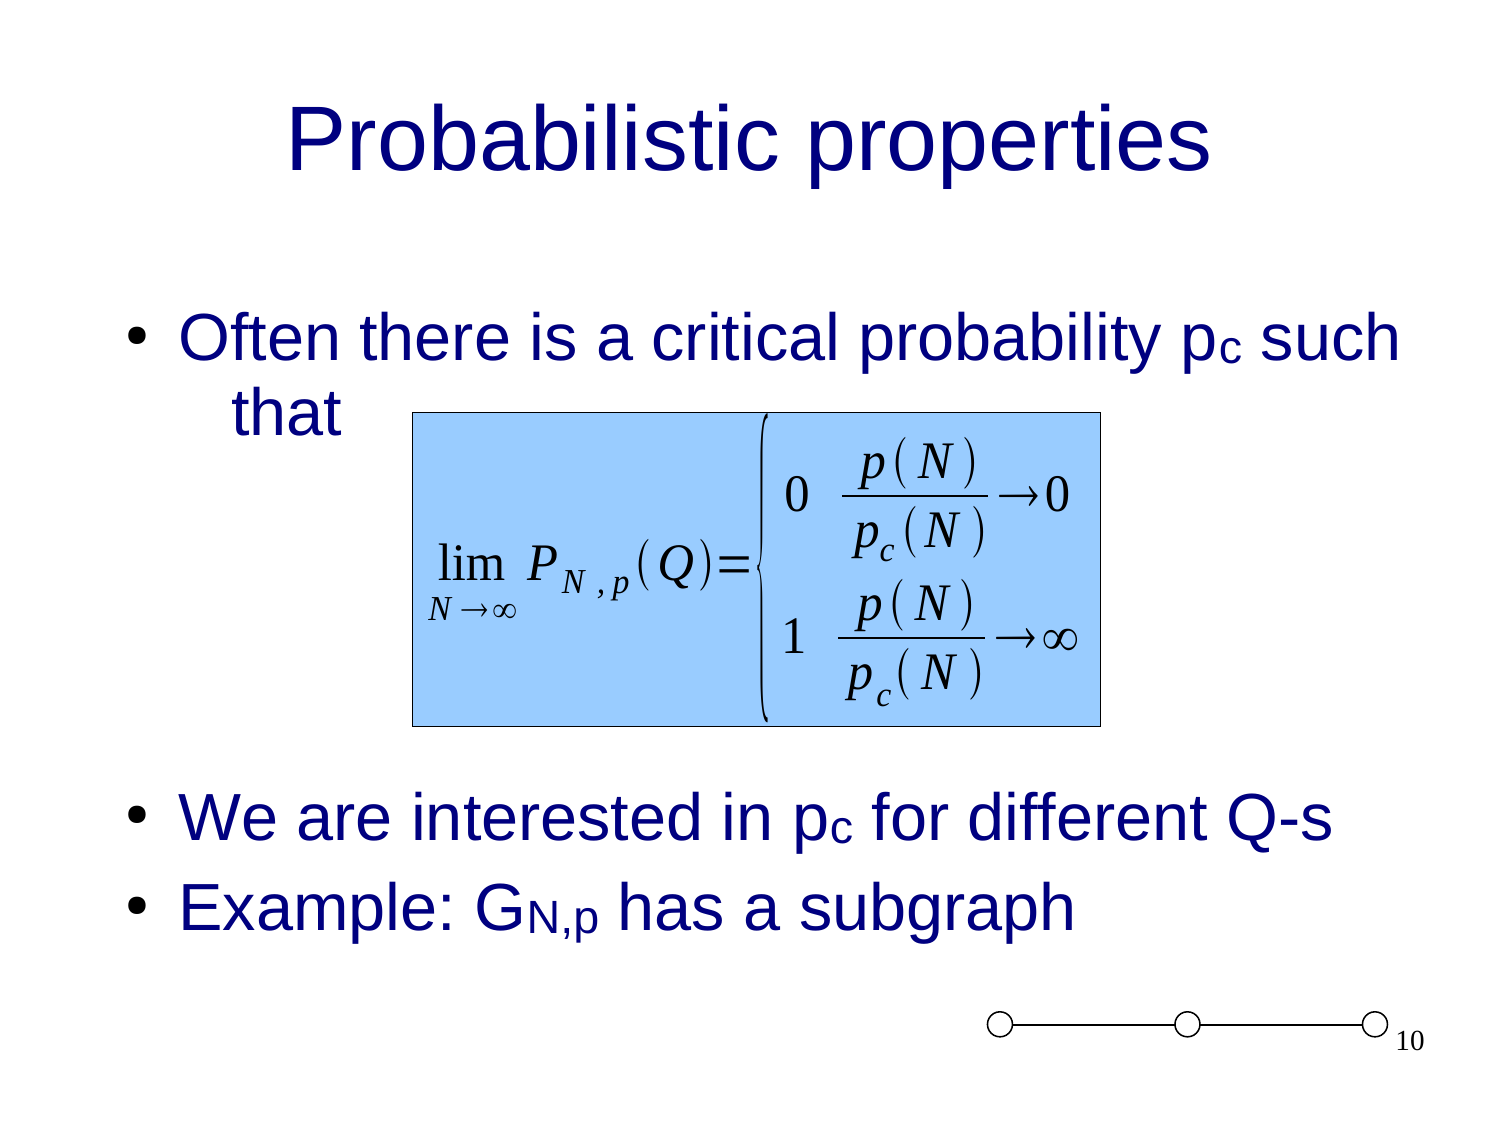

Probabilistic properties
# Often there is a critical probability pc such that
We are interested in pc for different Q-s
Example: GN,p has a subgraph
10